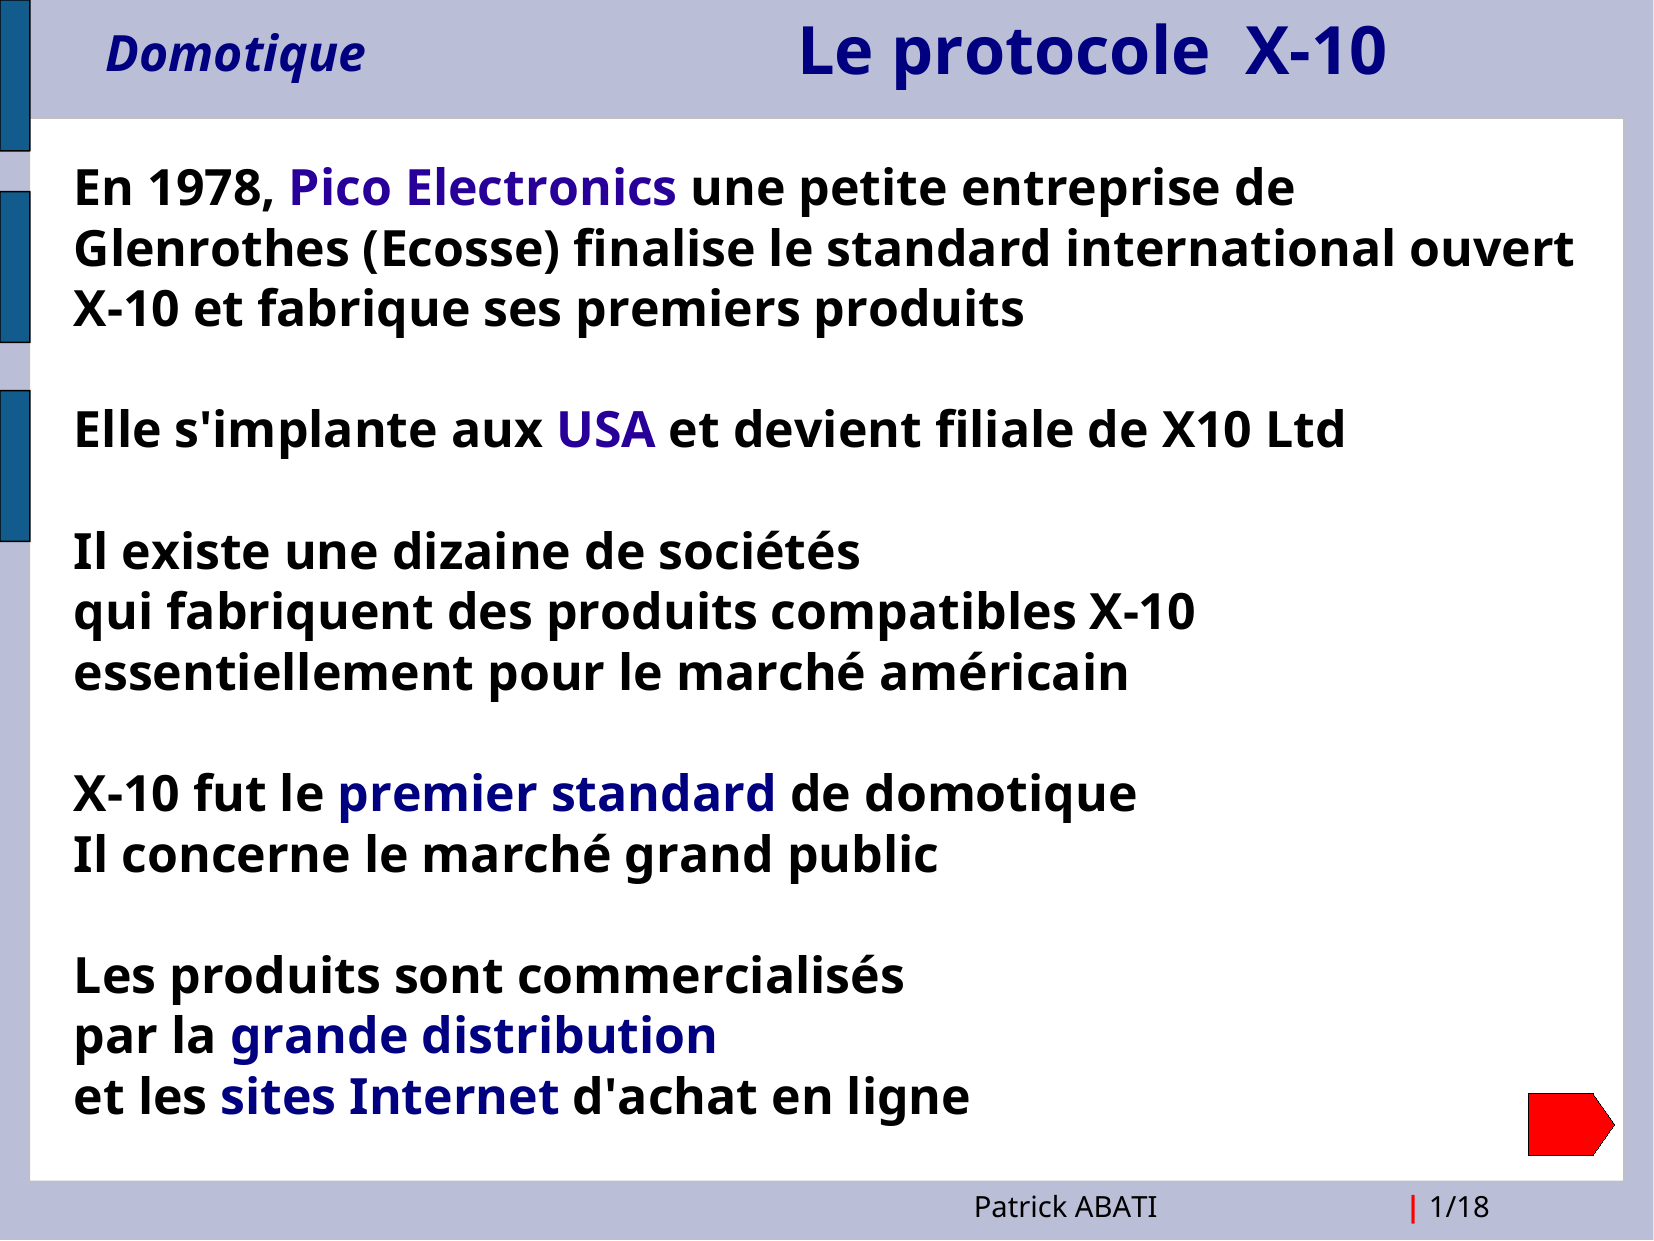

En 1978, Pico Electronics une petite entreprise de Glenrothes (Ecosse) finalise le standard international ouvert X-10 et fabrique ses premiers produits
Elle s'implante aux USA et devient filiale de X10 Ltd
Il existe une dizaine de sociétés
qui fabriquent des produits compatibles X-10 essentiellement pour le marché américain
X-10 fut le premier standard de domotique
Il concerne le marché grand public
Les produits sont commercialisés
par la grande distribution
et les sites Internet d'achat en ligne